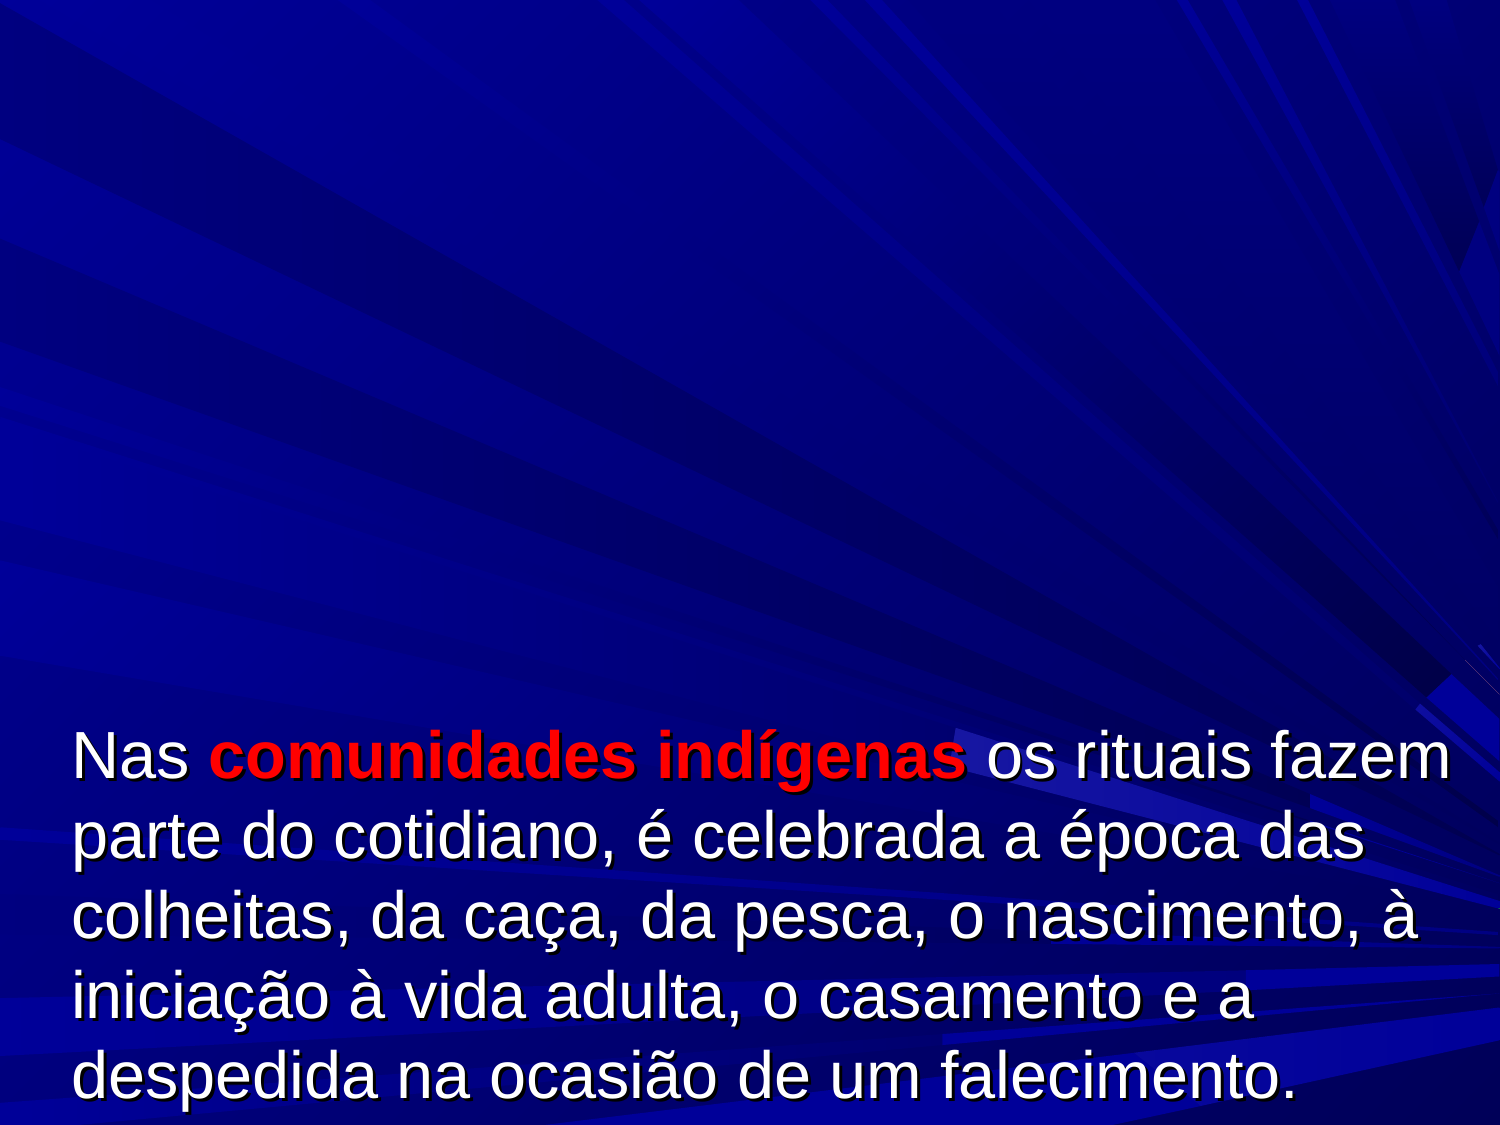

# Nas comunidades indígenas os rituais fazem parte do cotidiano, é celebrada a época das colheitas, da caça, da pesca, o nascimento, à iniciação à vida adulta, o casamento e a despedida na ocasião de um falecimento.